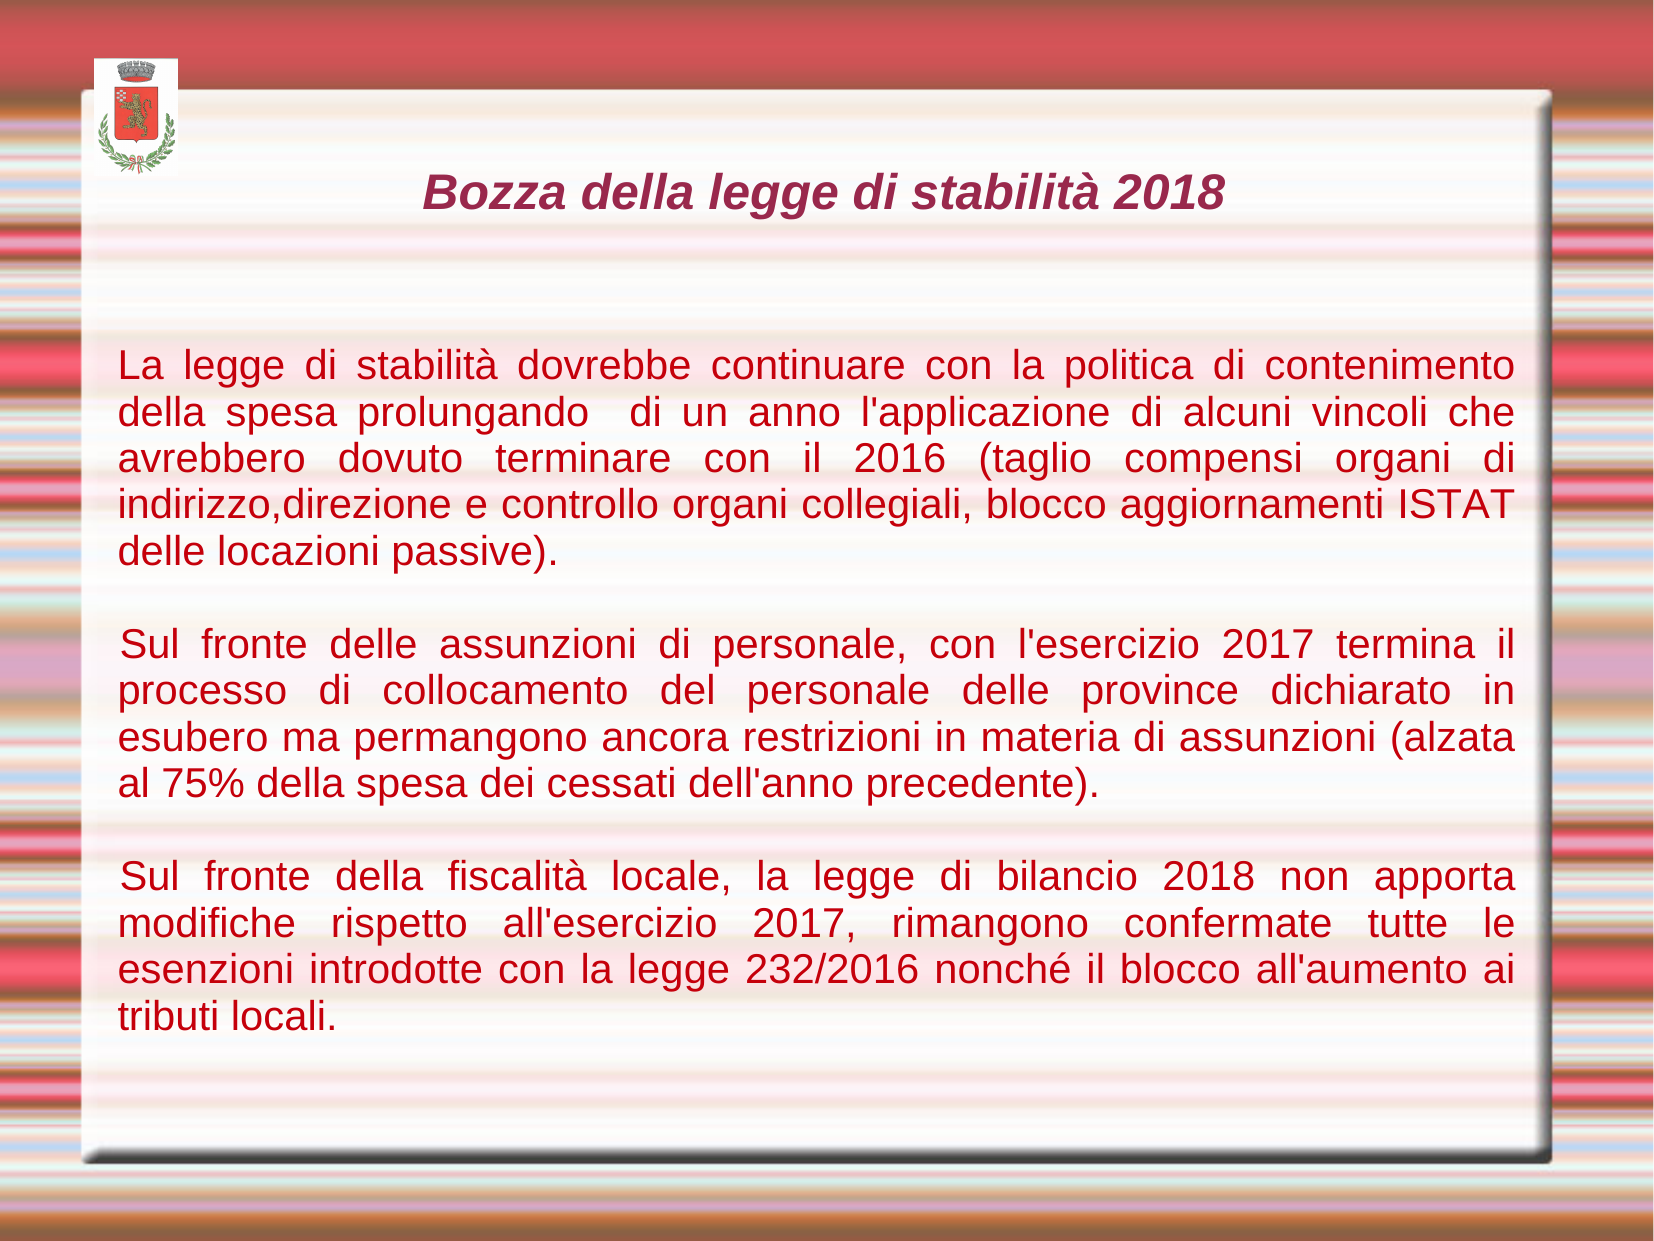

# Bozza della legge di stabilità 2018
La legge di stabilità dovrebbe continuare con la politica di contenimento della spesa prolungando di un anno l'applicazione di alcuni vincoli che avrebbero dovuto terminare con il 2016 (taglio compensi organi di indirizzo,direzione e controllo organi collegiali, blocco aggiornamenti ISTAT delle locazioni passive).
Sul fronte delle assunzioni di personale, con l'esercizio 2017 termina il processo di collocamento del personale delle province dichiarato in esubero ma permangono ancora restrizioni in materia di assunzioni (alzata al 75% della spesa dei cessati dell'anno precedente).
Sul fronte della fiscalità locale, la legge di bilancio 2018 non apporta modifiche rispetto all'esercizio 2017, rimangono confermate tutte le esenzioni introdotte con la legge 232/2016 nonché il blocco all'aumento ai tributi locali.